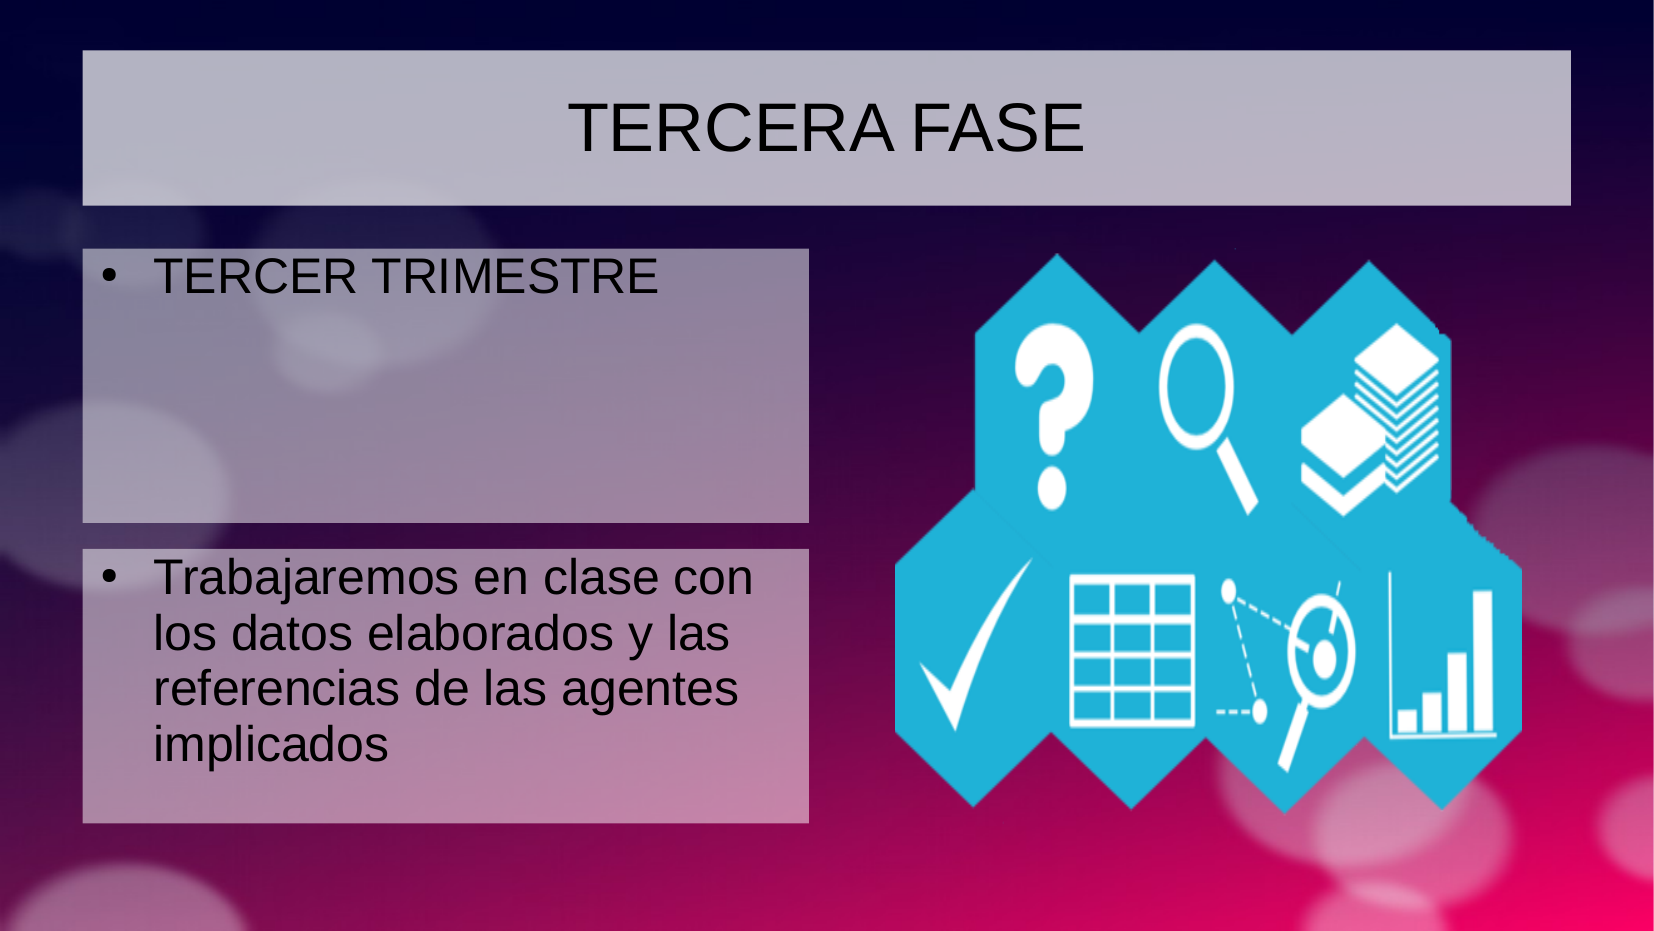

# TERCERA FASE
TERCER TRIMESTRE
Trabajaremos en clase con los datos elaborados y las referencias de las agentes implicados